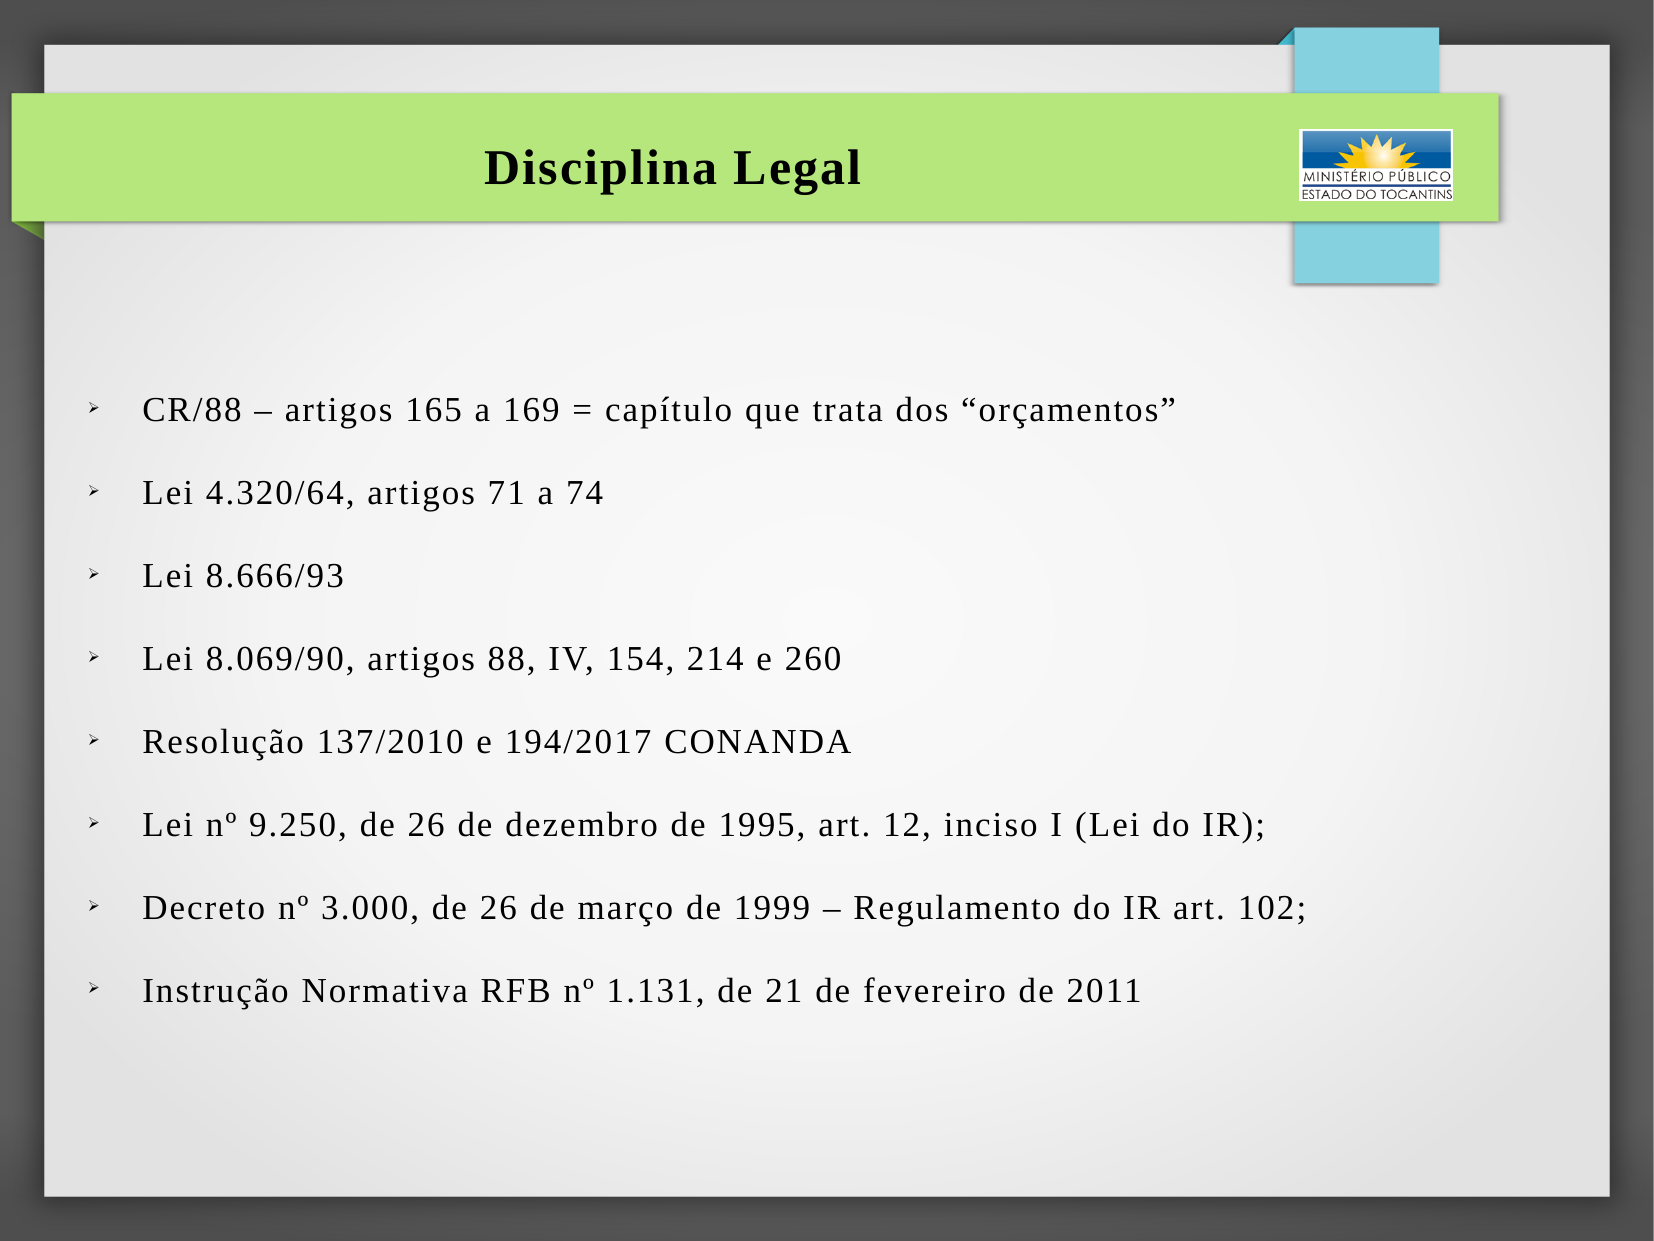

# Disciplina Legal
CR/88 – artigos 165 a 169 = capítulo que trata dos “orçamentos”
Lei 4.320/64, artigos 71 a 74
Lei 8.666/93
Lei 8.069/90, artigos 88, IV, 154, 214 e 260
Resolução 137/2010 e 194/2017 CONANDA
Lei nº 9.250, de 26 de dezembro de 1995, art. 12, inciso I (Lei do IR);
Decreto nº 3.000, de 26 de março de 1999 – Regulamento do IR art. 102;
Instrução Normativa RFB nº 1.131, de 21 de fevereiro de 2011